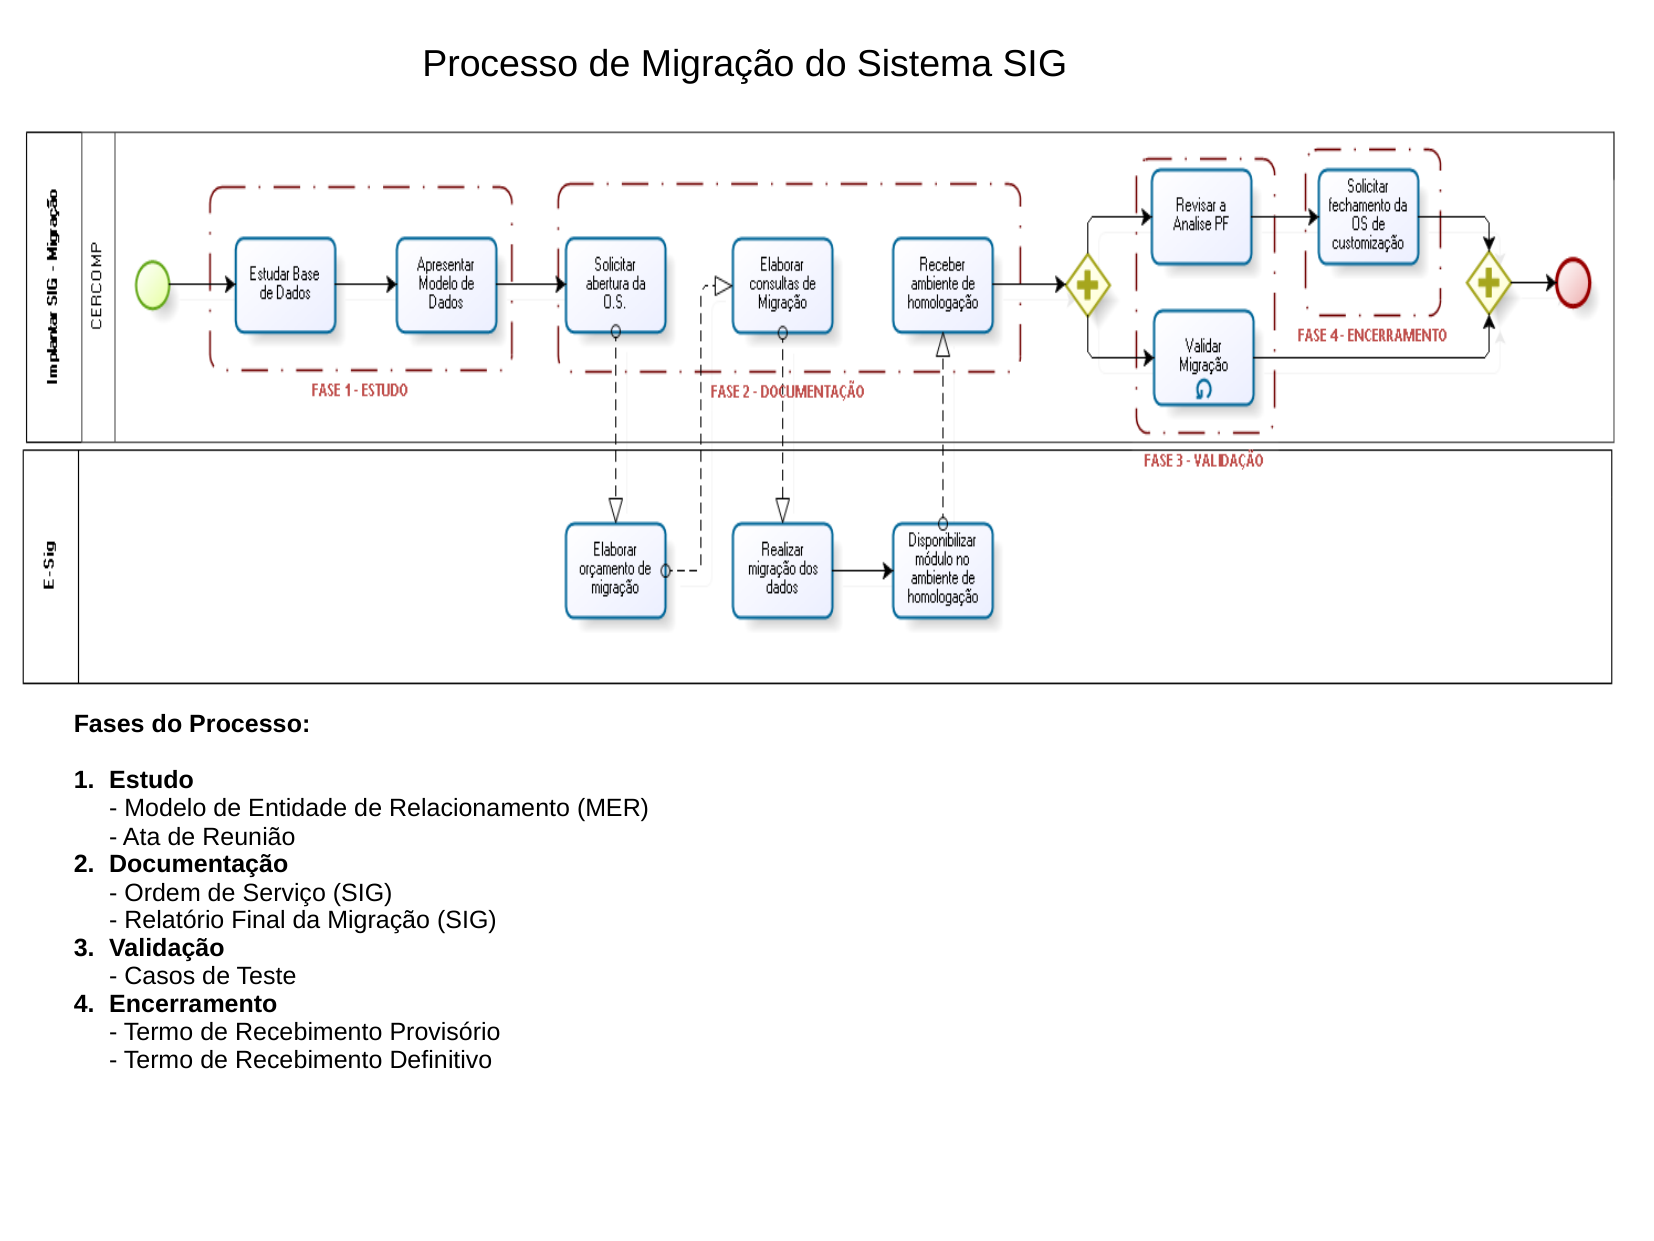

Processo de Migração do Sistema SIG
Fases do Processo:
Estudo
- Modelo de Entidade de Relacionamento (MER)
- Ata de Reunião
Documentação
- Ordem de Serviço (SIG)
- Relatório Final da Migração (SIG)
Validação
- Casos de Teste
Encerramento
- Termo de Recebimento Provisório
- Termo de Recebimento Definitivo